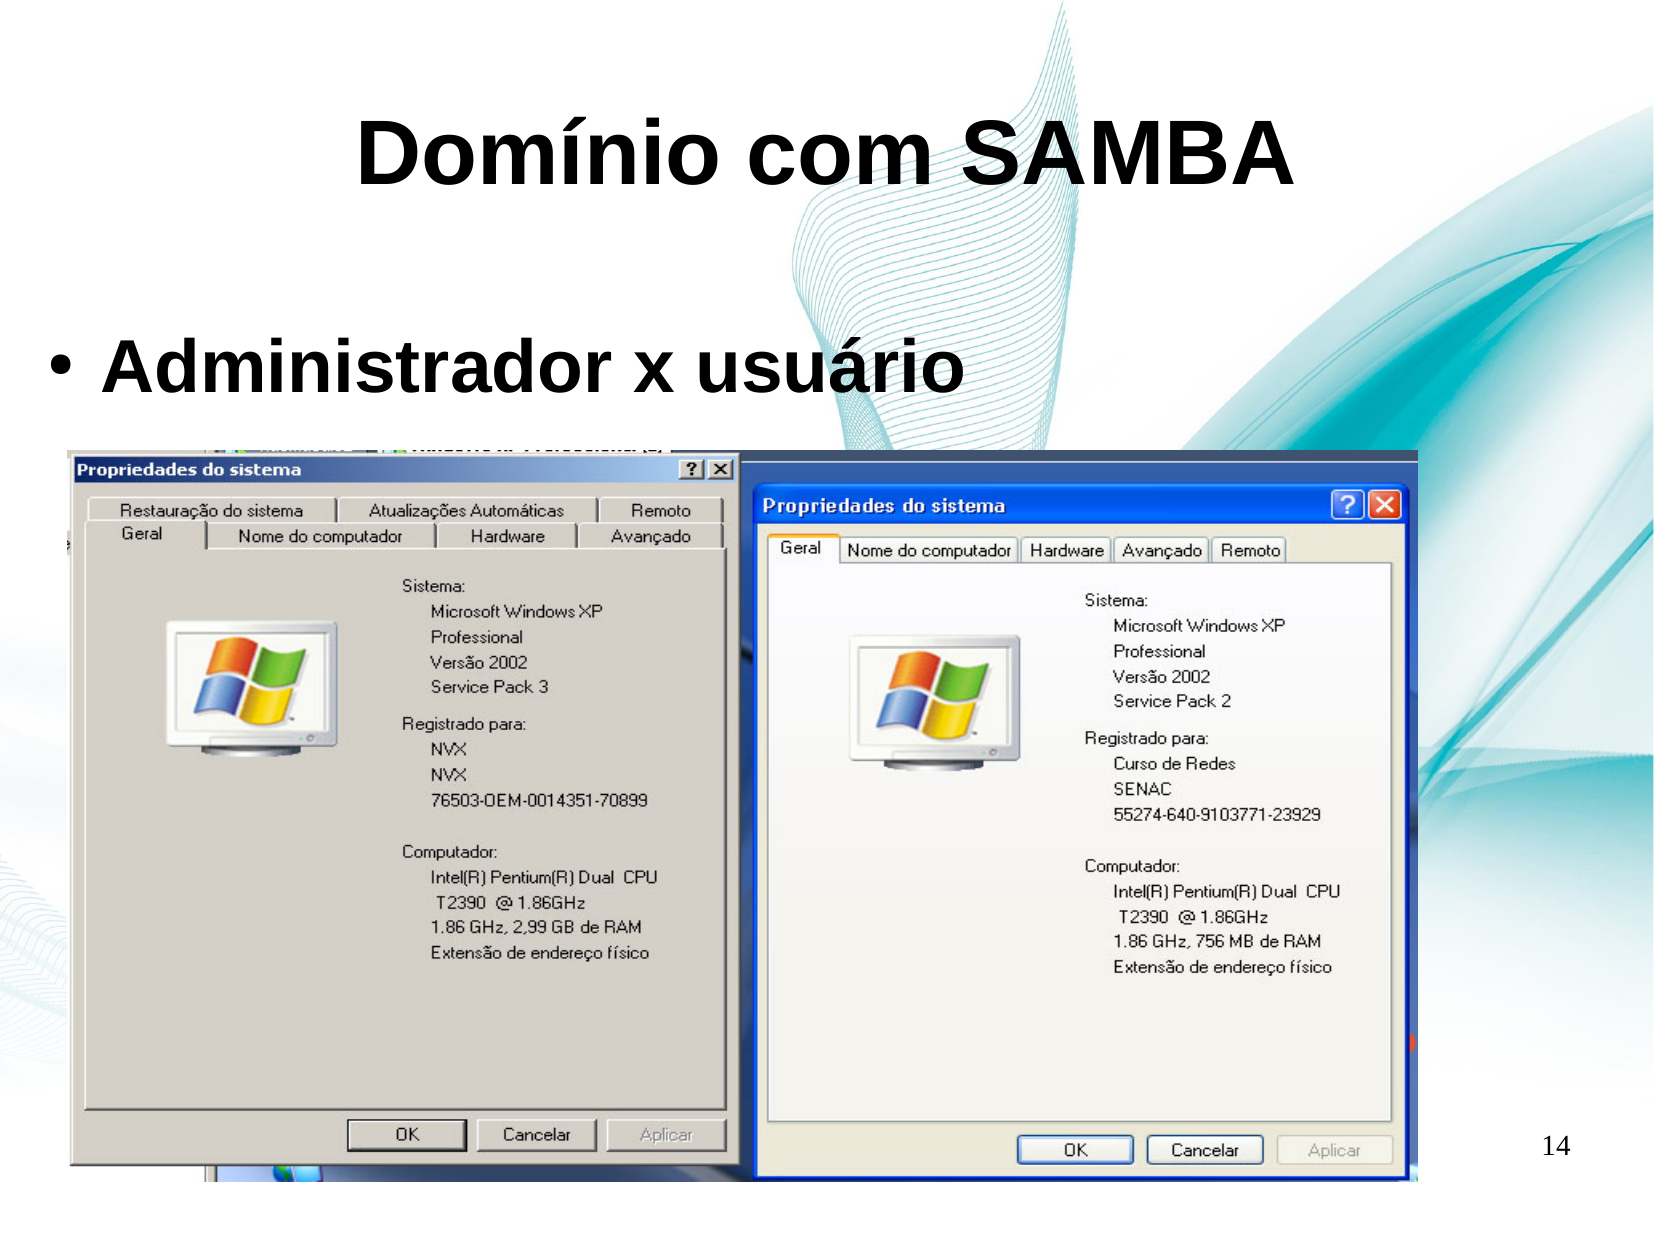

# Domínio com SAMBA
Administrador x usuário
14